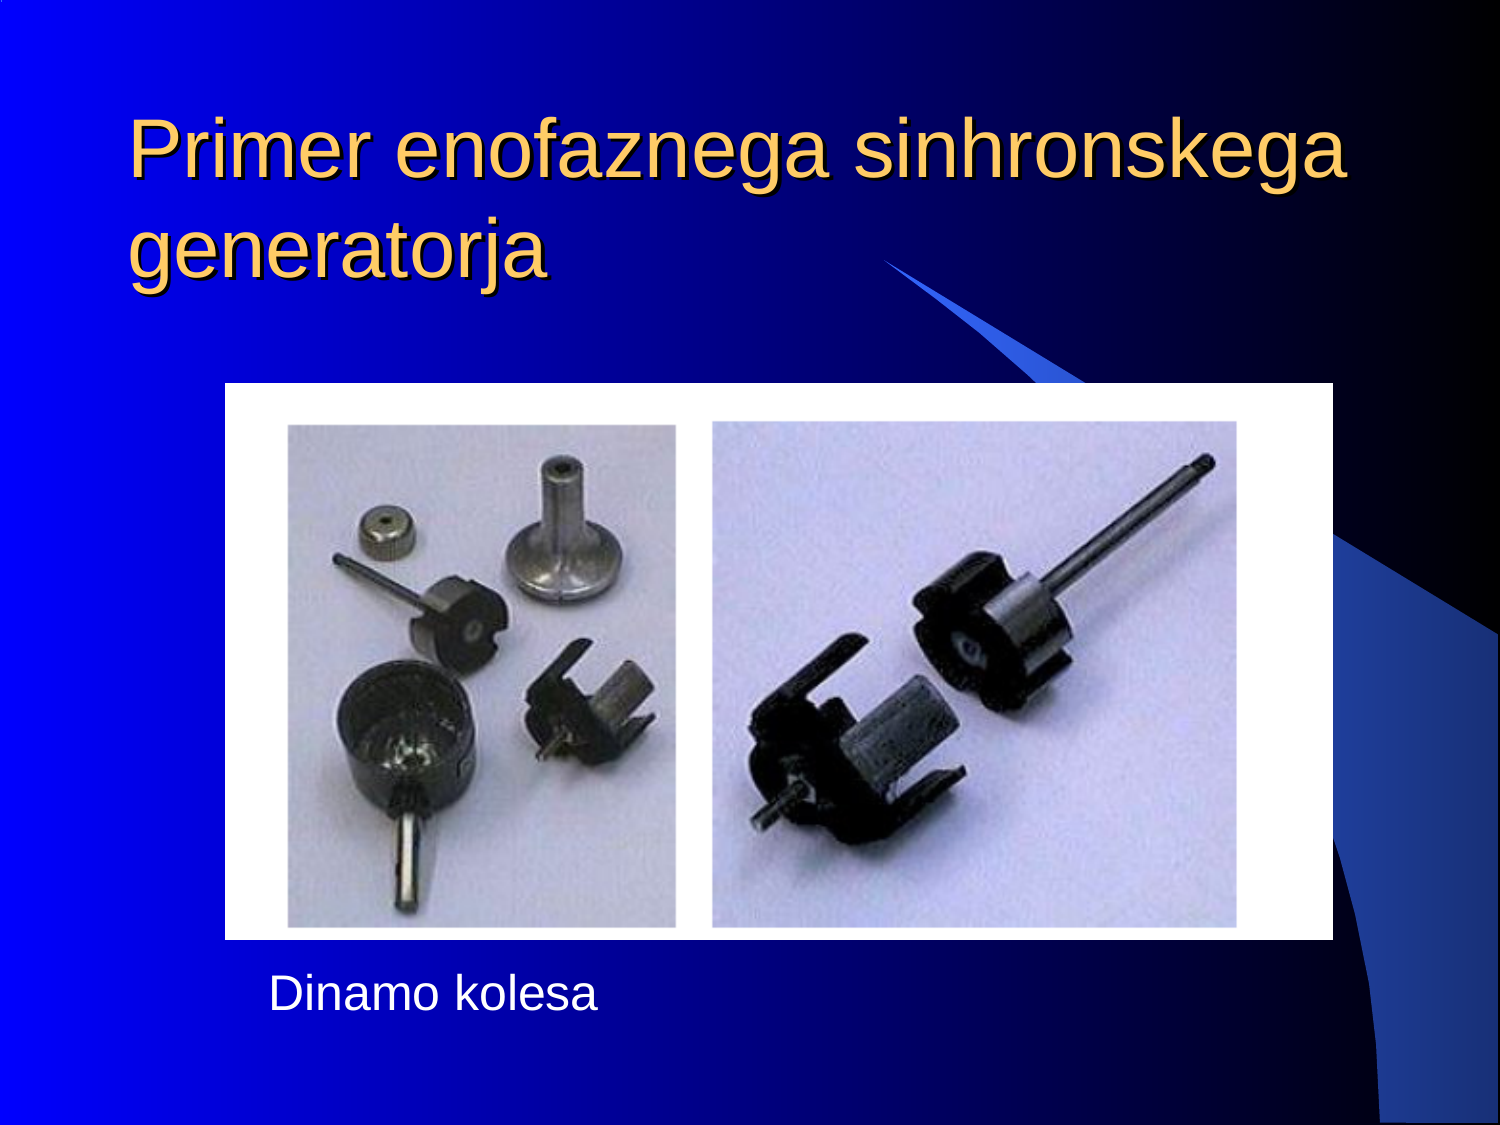

# Primer enofaznega sinhronskega generatorja
Dinamo kolesa